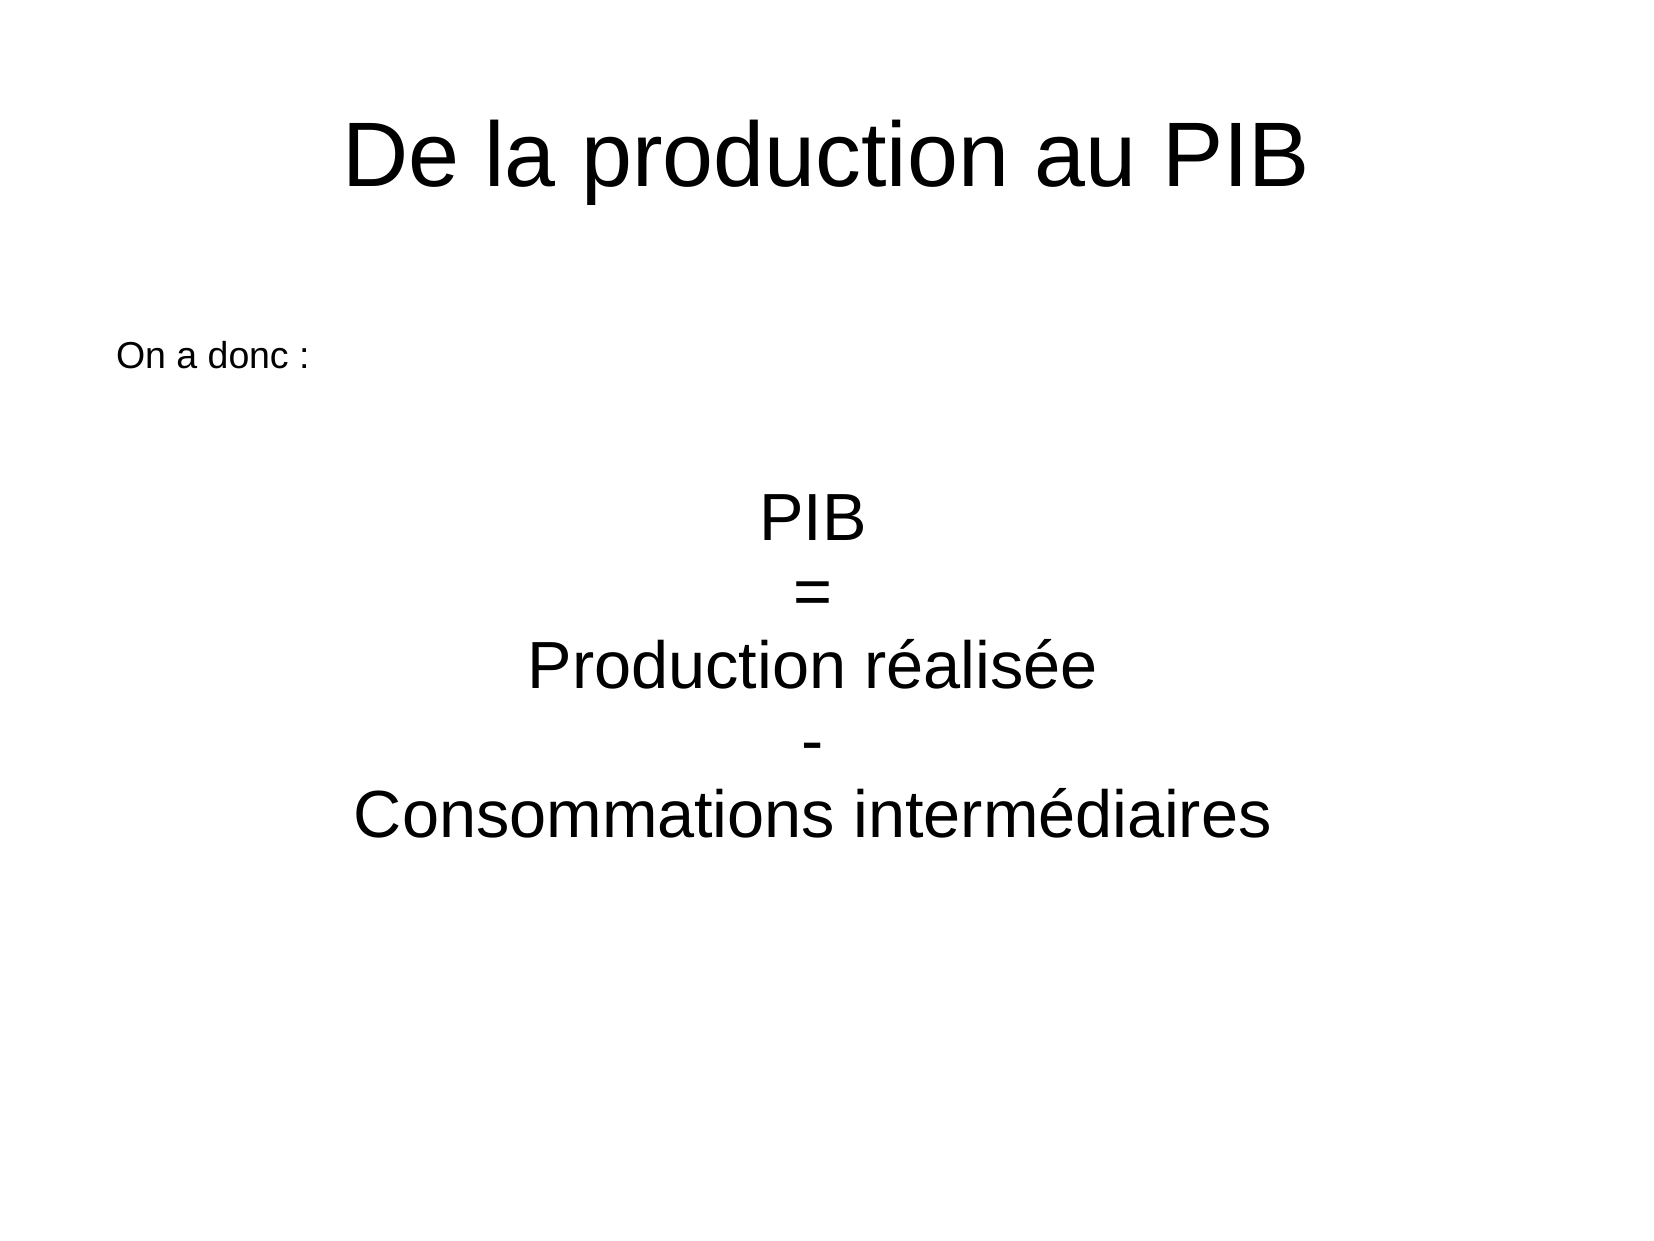

# De la production au PIB
On a donc :
PIB
=
Production réalisée
-
Consommations intermédiaires